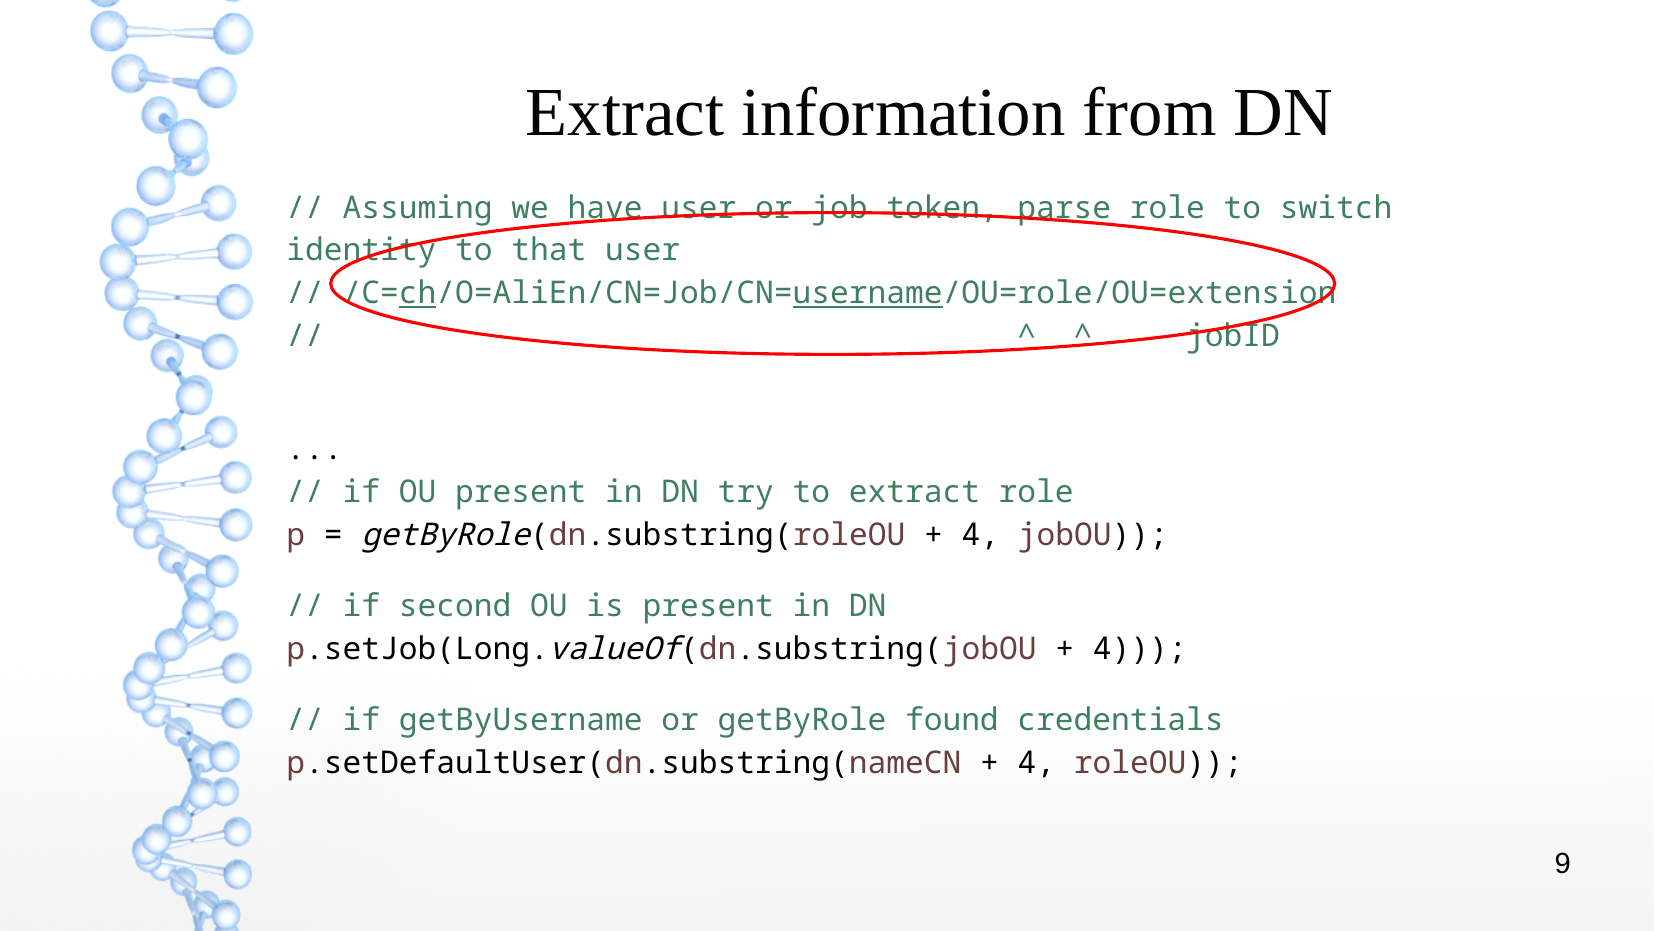

# Extract information from DN
// Assuming we have user or job token, parse role to switch identity to that user
// /C=ch/O=AliEn/CN=Job/CN=username/OU=role/OU=extension
// ^ ^ jobID
...
// if OU present in DN try to extract role
p = getByRole(dn.substring(roleOU + 4, jobOU));
// if second OU is present in DN
p.setJob(Long.valueOf(dn.substring(jobOU + 4)));
// if getByUsername or getByRole found credentials
p.setDefaultUser(dn.substring(nameCN + 4, roleOU));
9